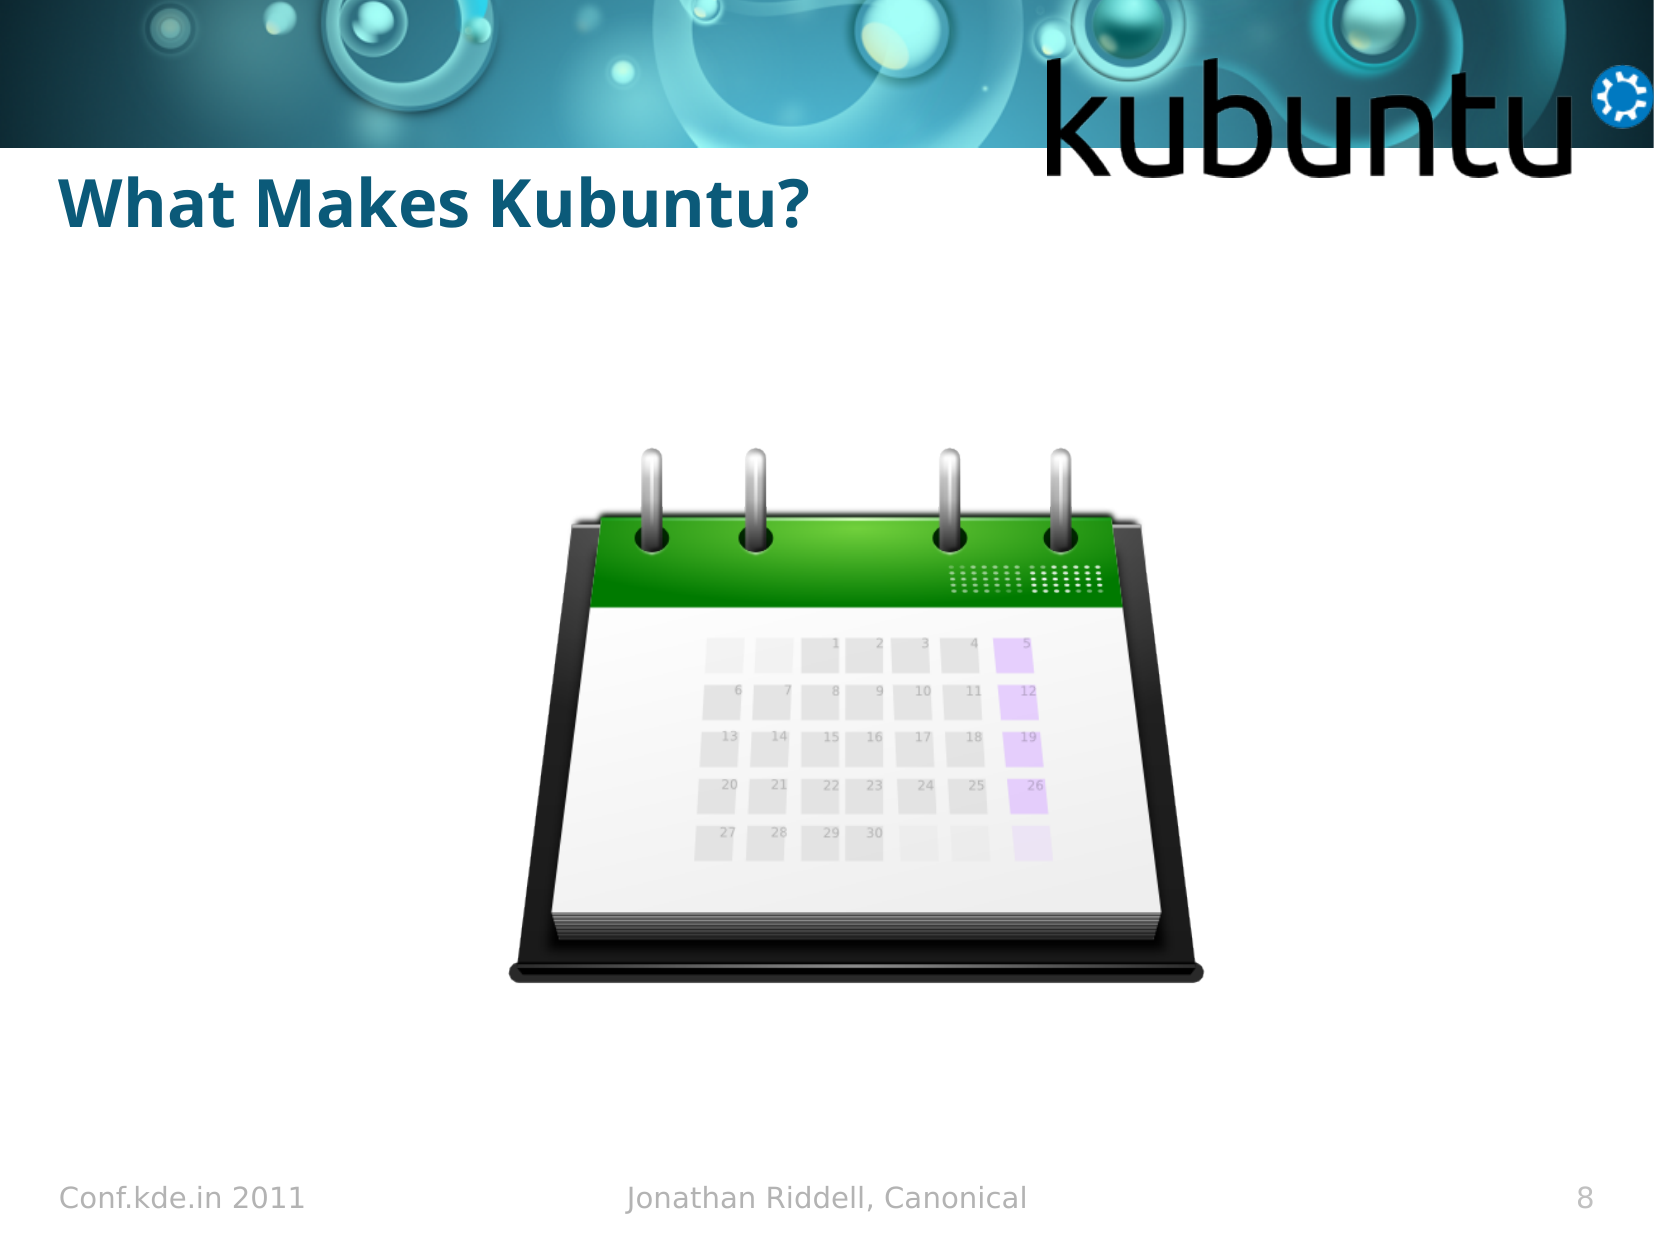

# What Makes Kubuntu?
Name
www.kde.org
8